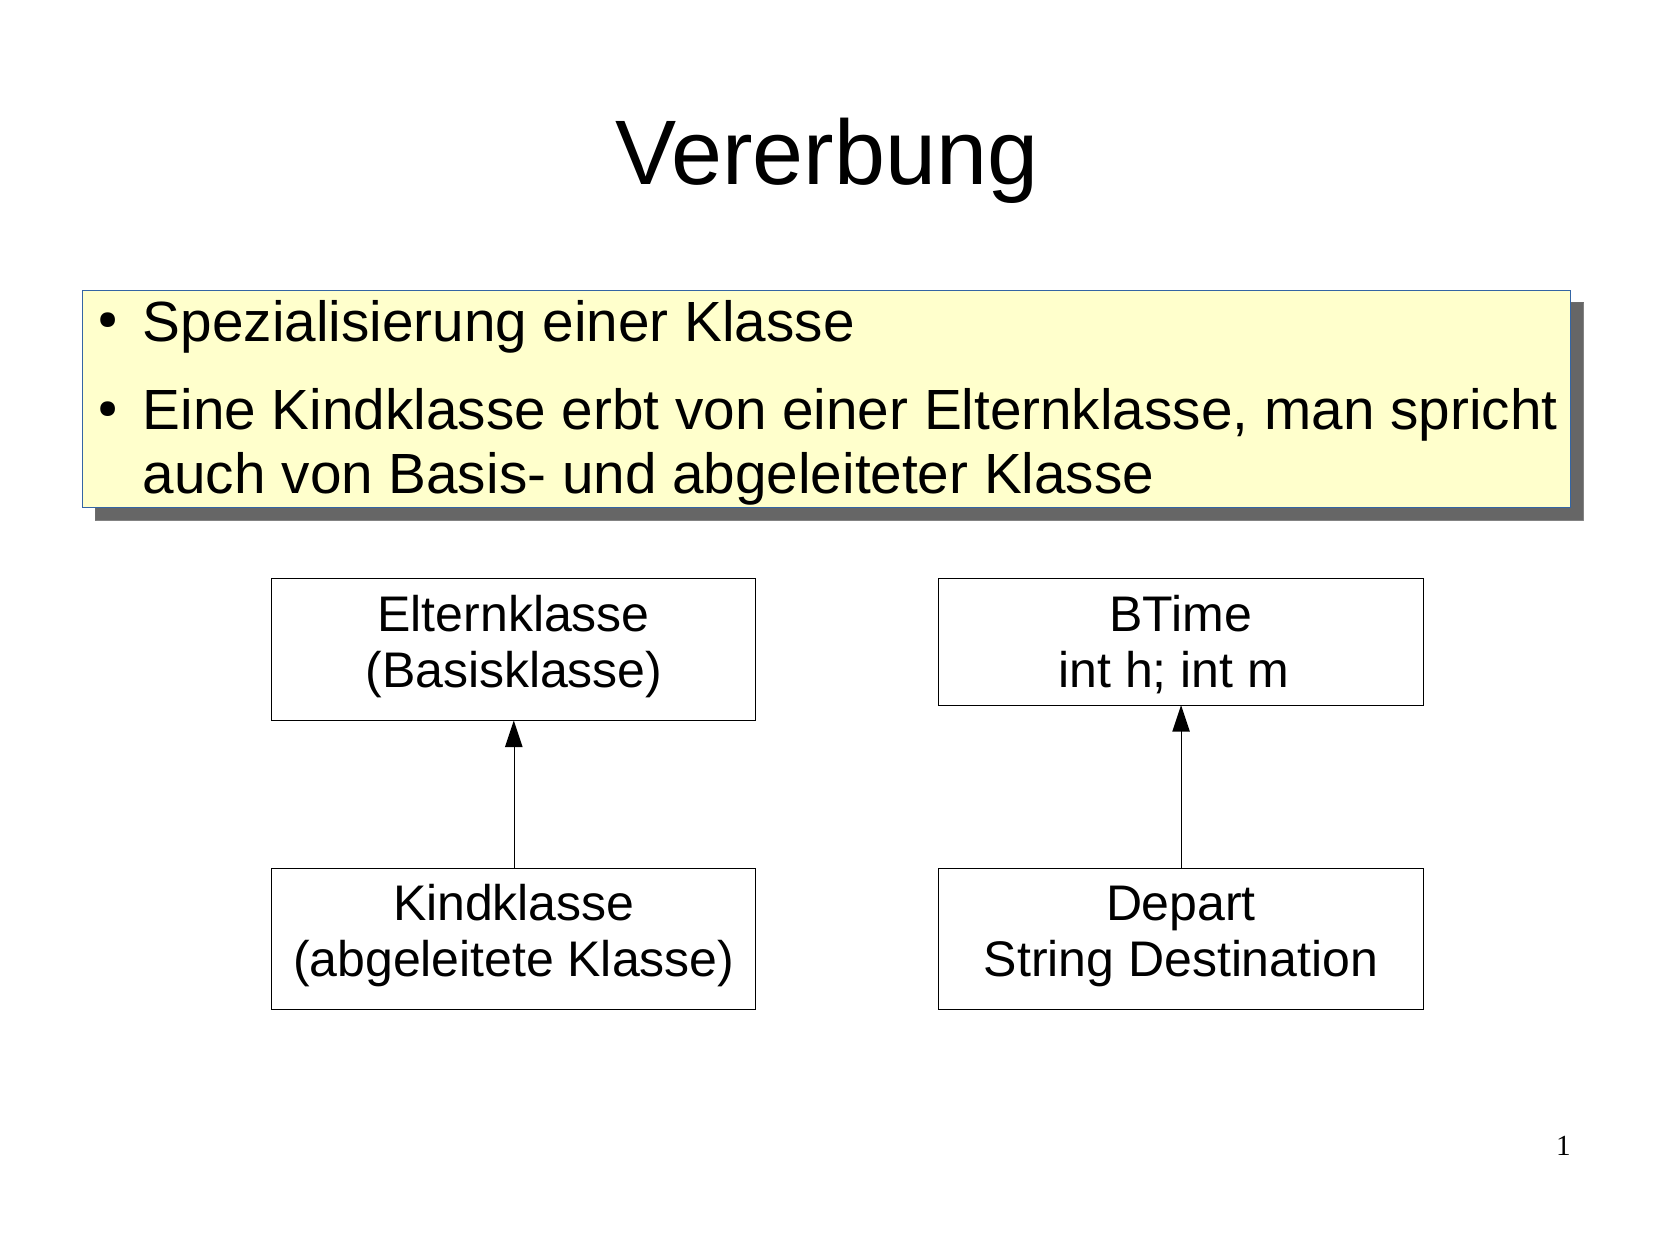

# Vererbung
Spezialisierung einer Klasse
Eine Kindklasse erbt von einer Elternklasse, man spricht auch von Basis- und abgeleiteter Klasse
Elternklasse
(Basisklasse)
BTime
int h; int m
Kindklasse
(abgeleitete Klasse)
Depart
String Destination
1